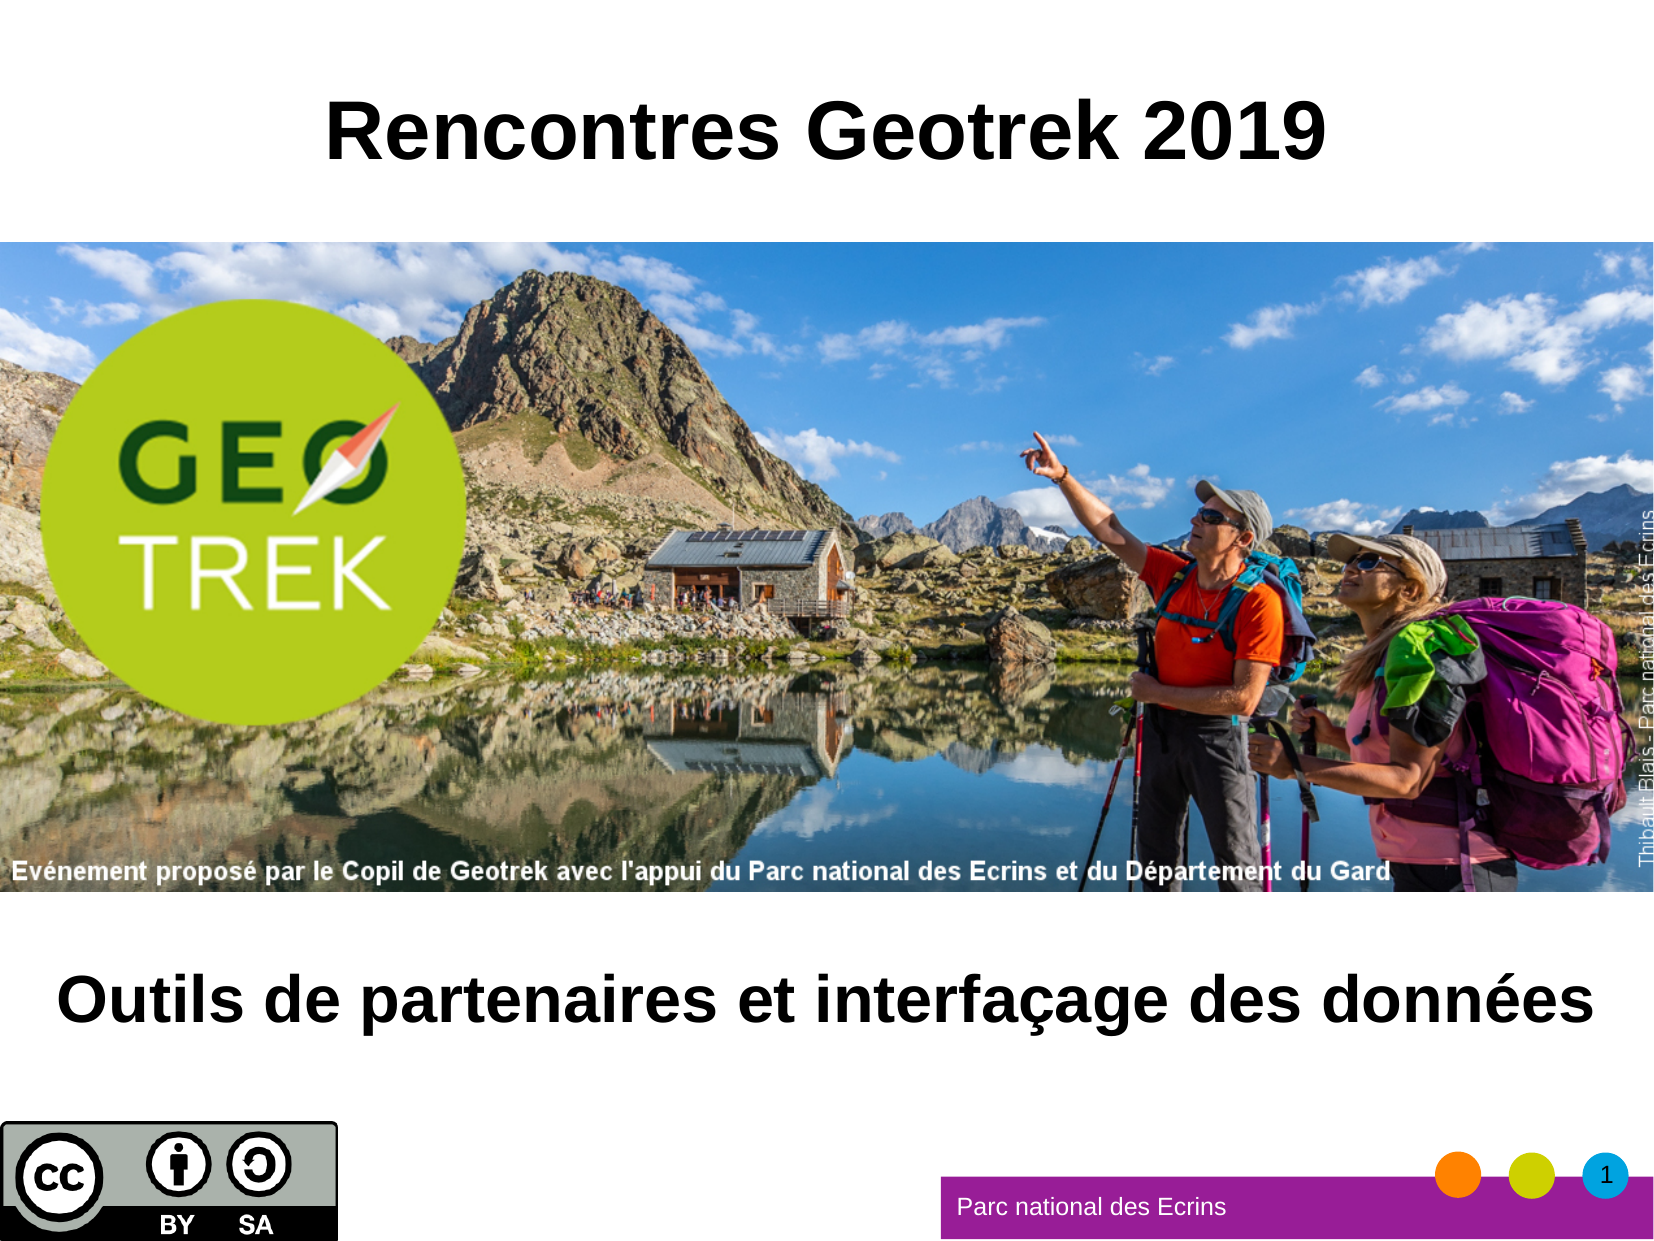

# Rencontres Geotrek 2019
Outils de partenaires et interfaçage des données